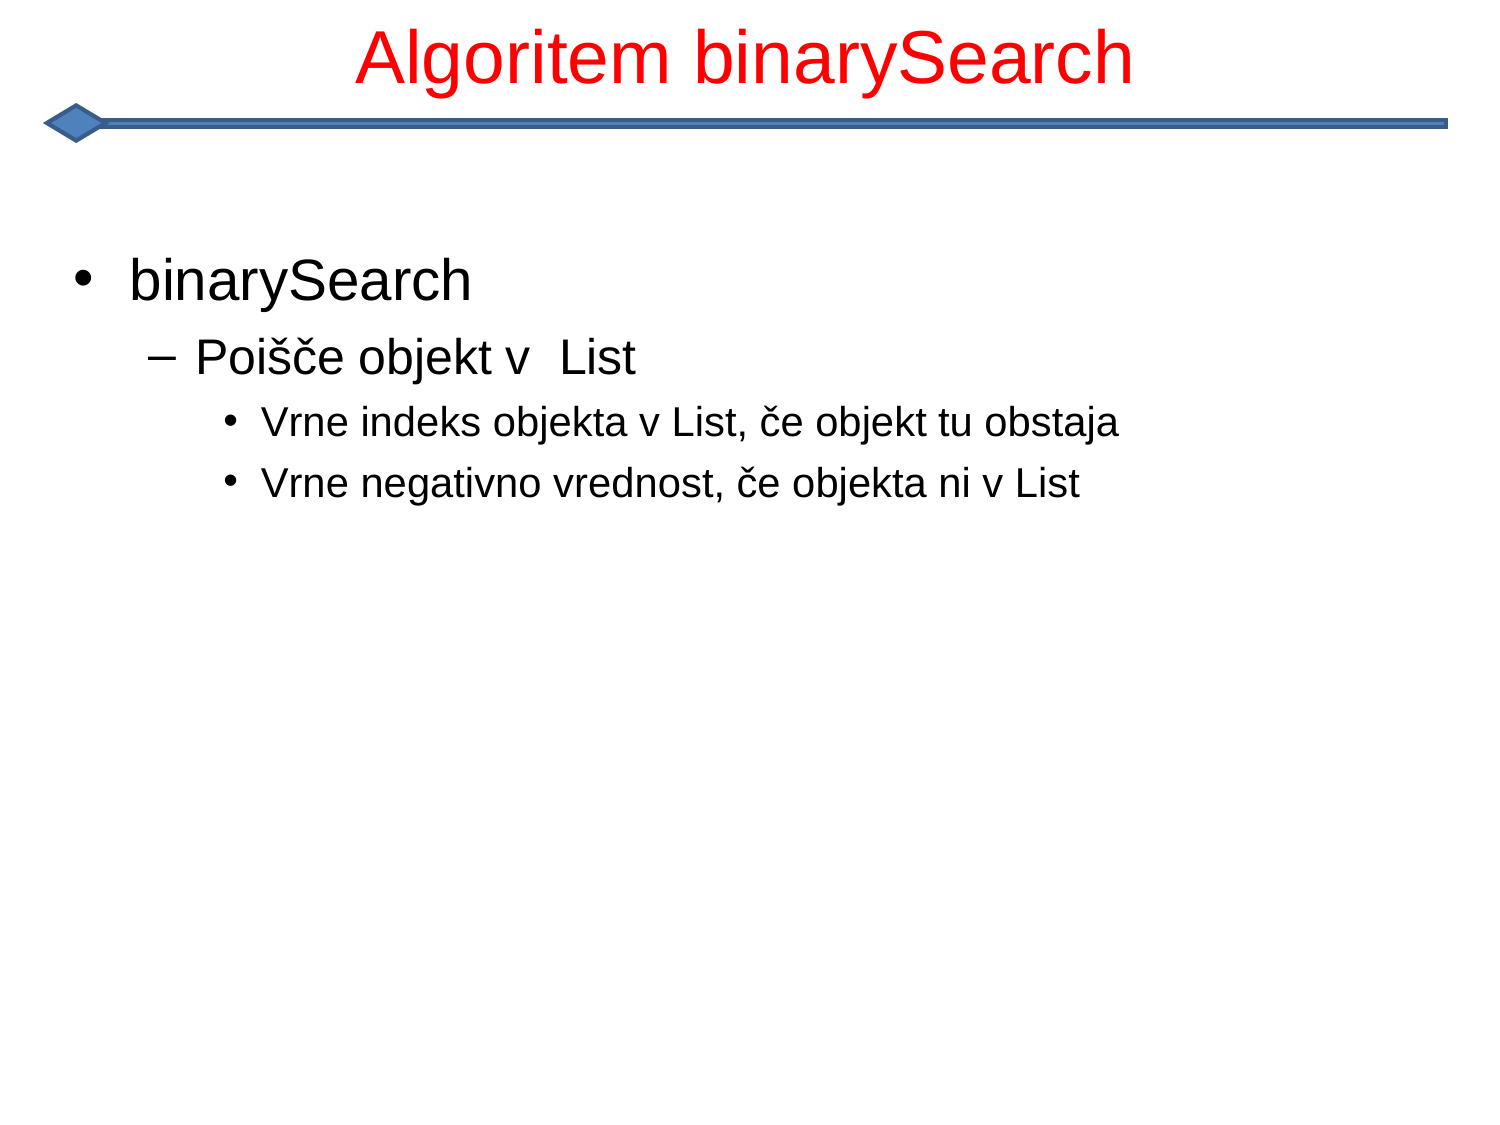

# Algoritem binarySearch
binarySearch
Poišče objekt v List
Vrne indeks objekta v List, če objekt tu obstaja
Vrne negativno vrednost, če objekta ni v List